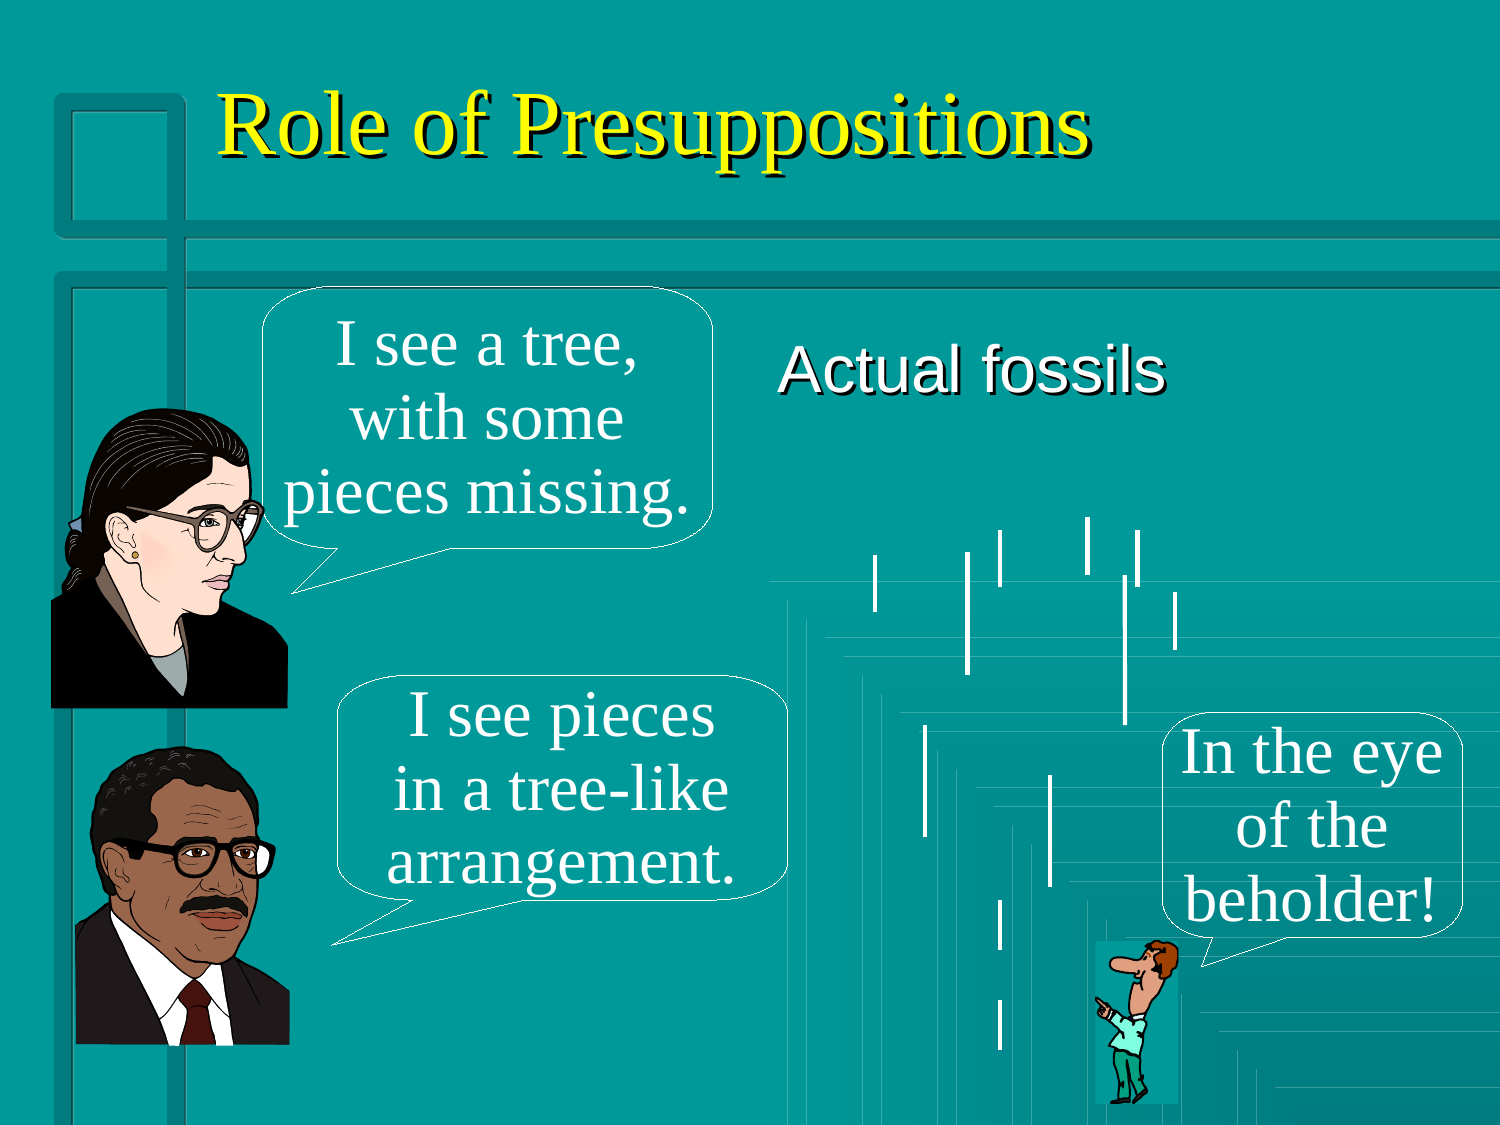

# Role of Presuppositions
I see a tree,
with some
pieces missing.
Actual fossils
I see pieces
in a tree-like
arrangement.
In the eye
of the
beholder!